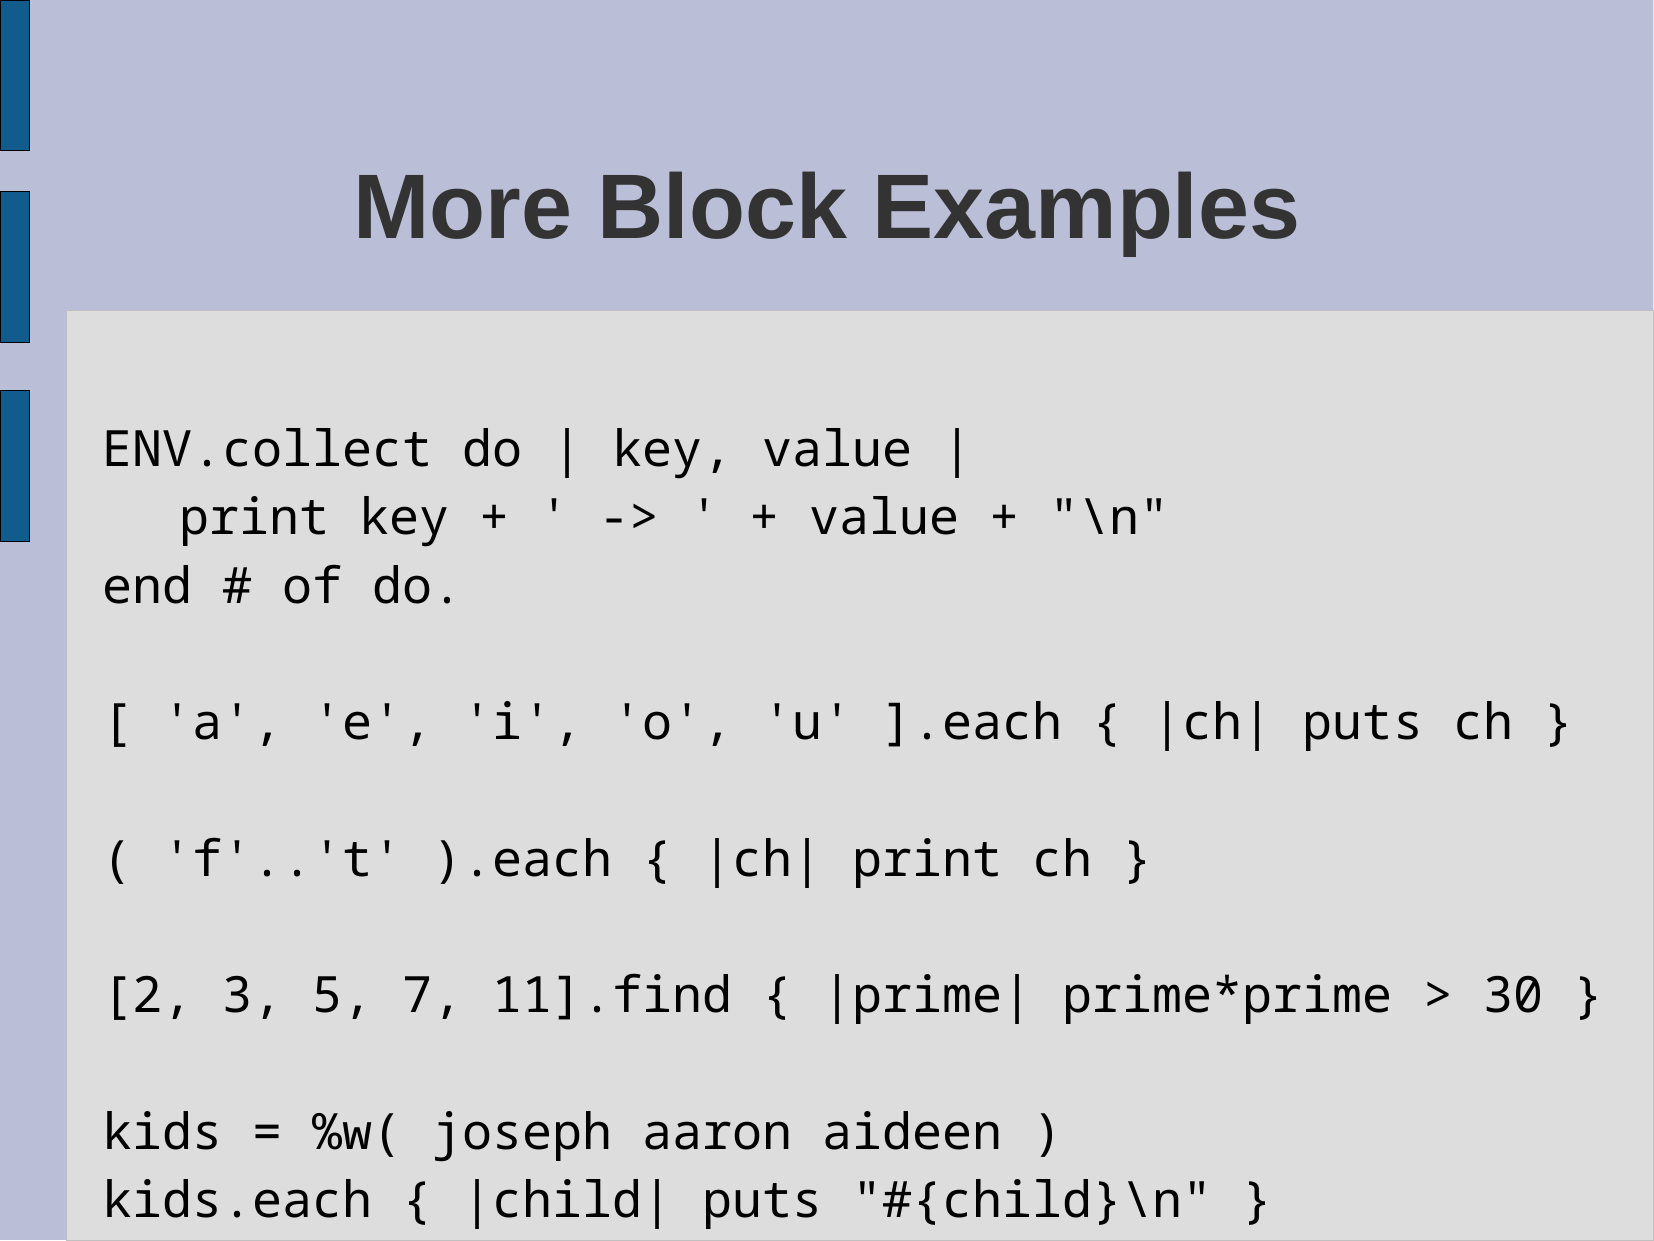

#
More Block Examples
ENV.collect do | key, value |
print key + ' -> ' + value + "\n"
end # of do.
[ 'a', 'e', 'i', 'o', 'u' ].each { |ch| puts ch }
( 'f'..'t' ).each { |ch| print ch }
[2, 3, 5, 7, 11].find { |prime| prime*prime > 30 }
kids = %w( joseph aaron aideen )
kids.each { |child| puts "#{child}\n" }